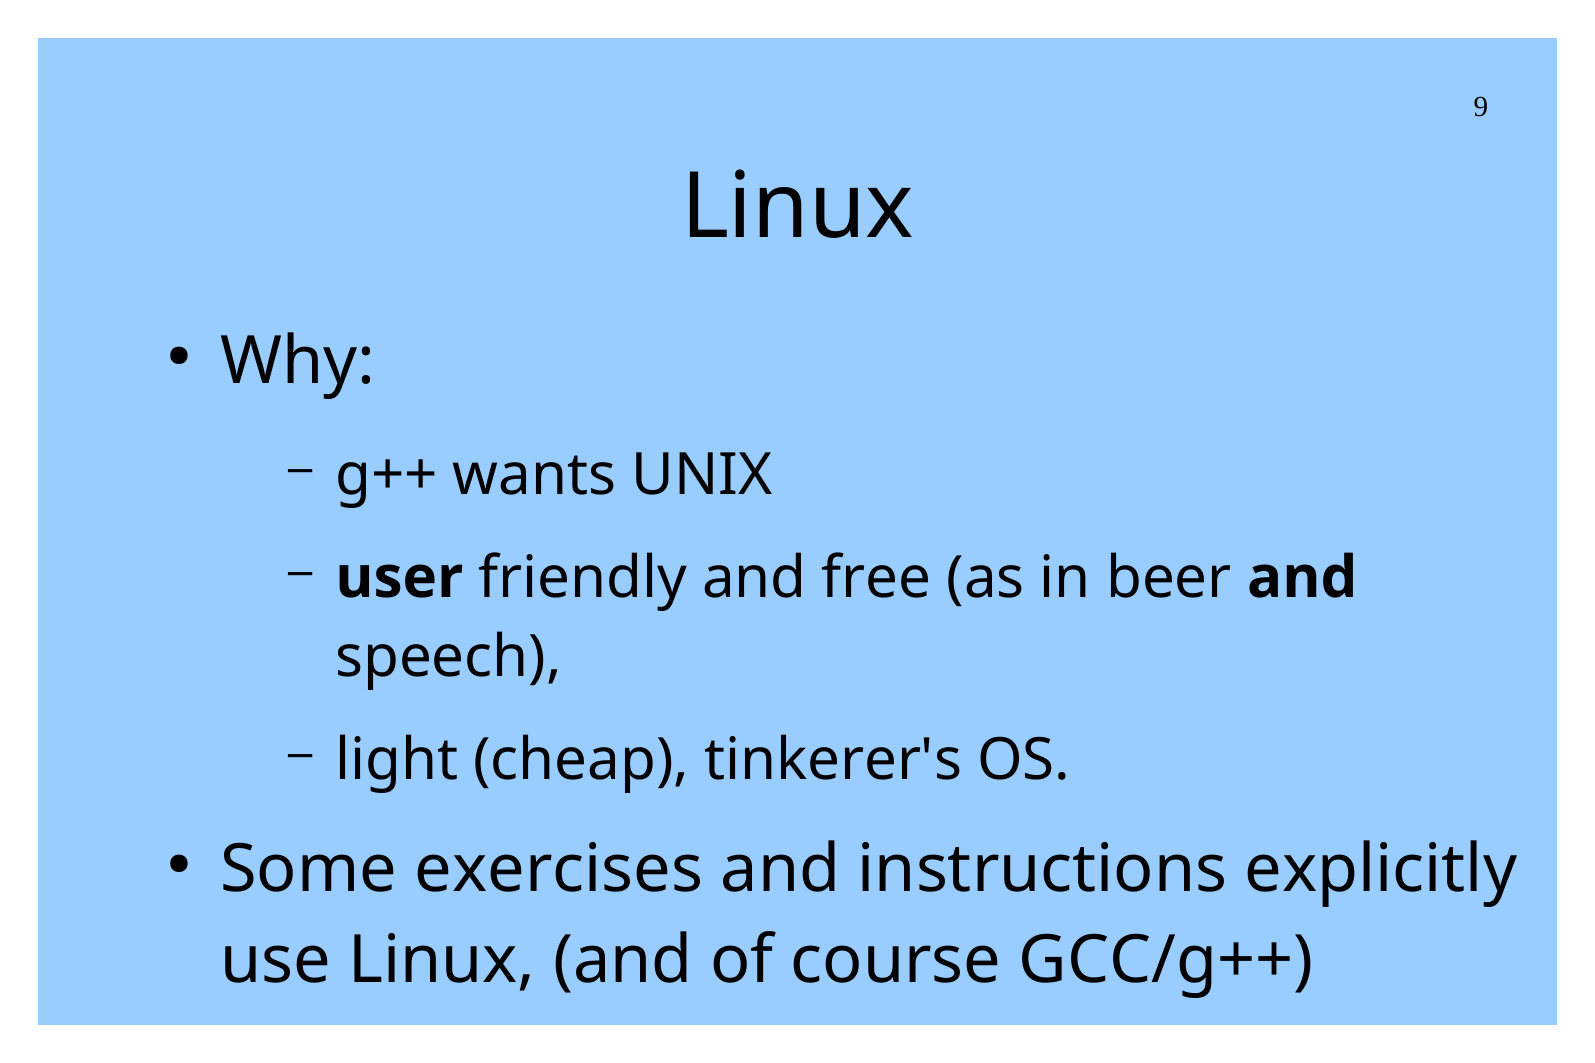

9
# Linux
Why:
g++ wants UNIX
user friendly and free (as in beer and speech),
light (cheap), tinkerer's OS.
Some exercises and instructions explicitly use Linux, (and of course GCC/g++)